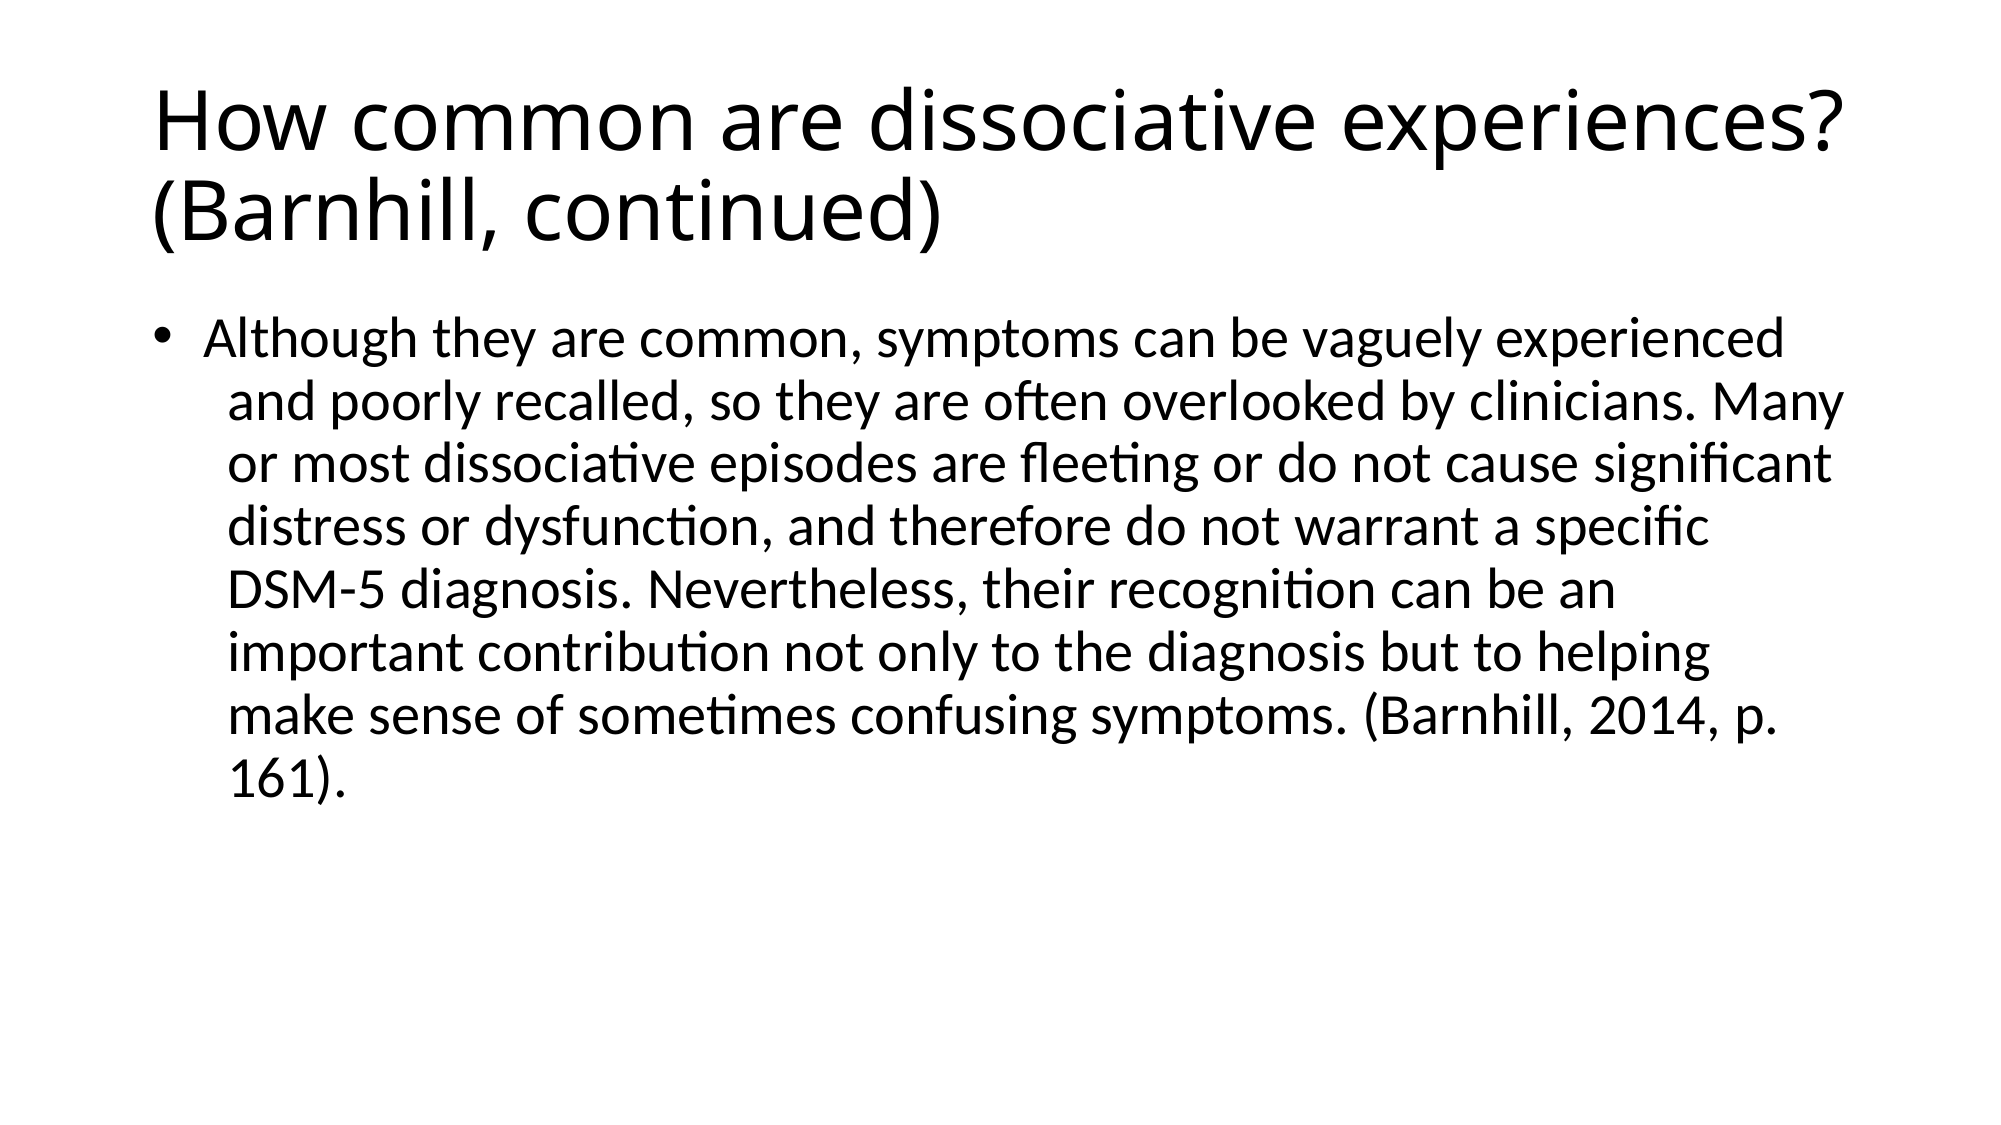

# How common are dissociative experiences? (Barnhill, continued)
 Although they are common, symptoms can be vaguely experienced and poorly recalled, so they are often overlooked by clinicians. Many or most dissociative episodes are fleeting or do not cause significant distress or dysfunction, and therefore do not warrant a specific DSM-5 diagnosis. Nevertheless, their recognition can be an important contribution not only to the diagnosis but to helping make sense of sometimes confusing symptoms. (Barnhill, 2014, p. 161).